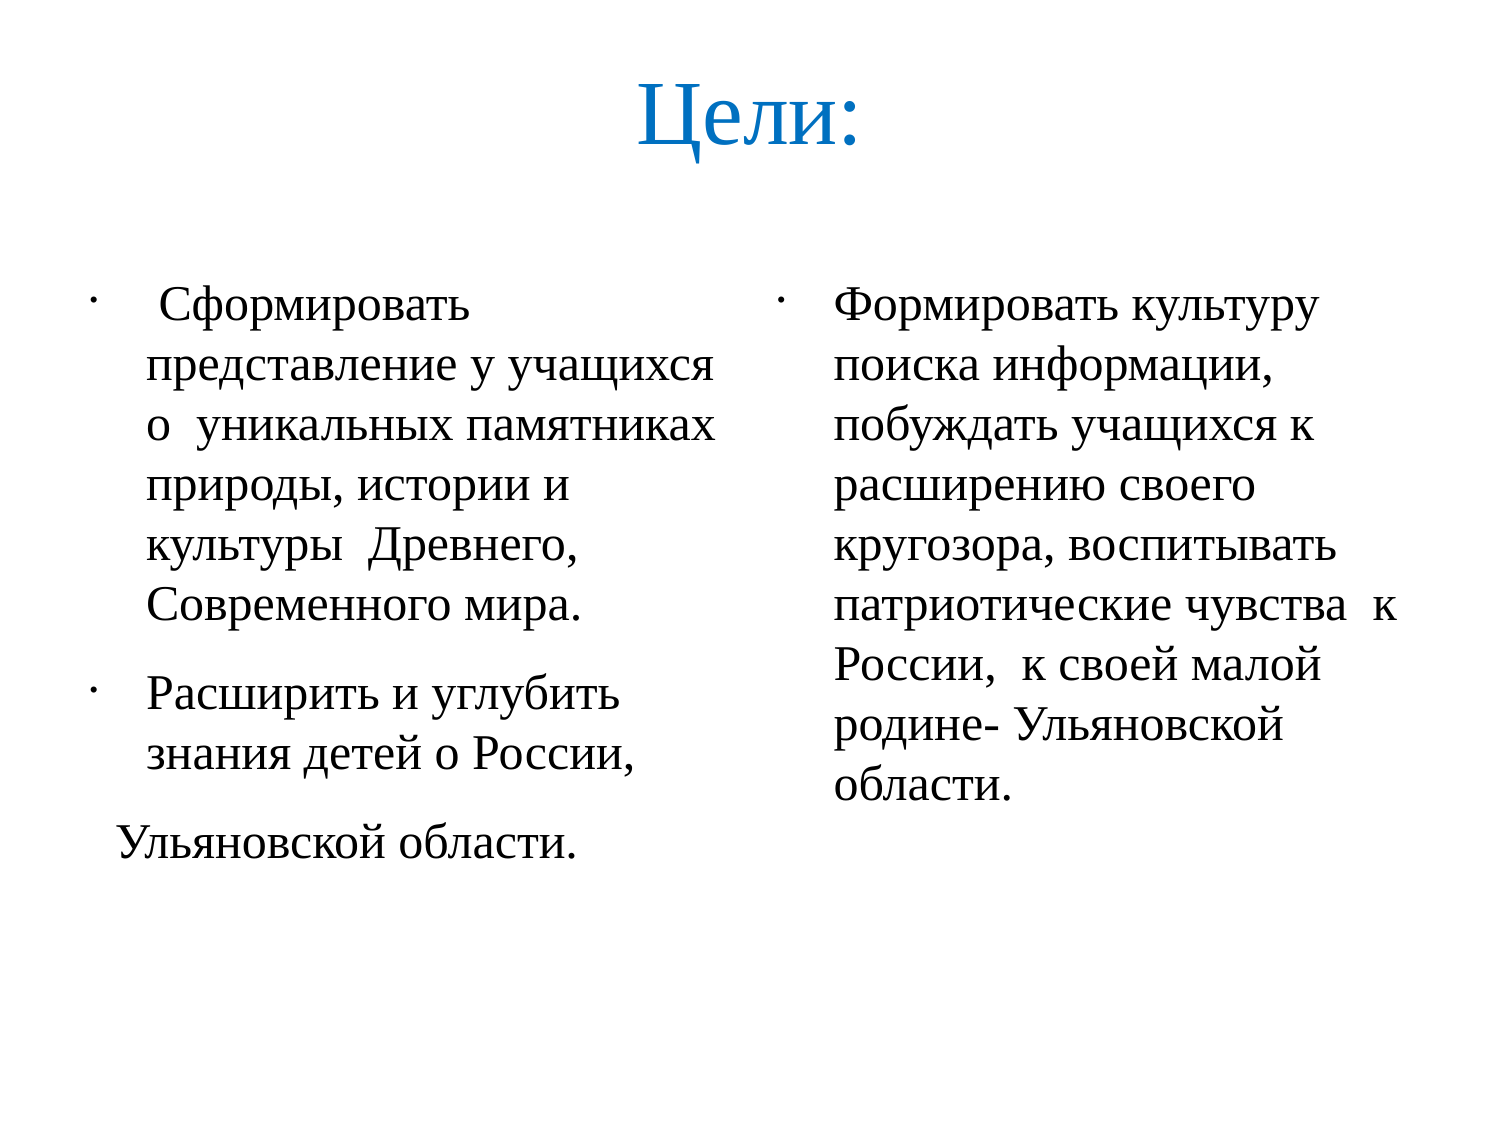

# Цели:
 Сформировать представление у учащихся о уникальных памятниках природы, истории и культуры Древнего, Современного мира.
Расширить и углубить знания детей о России,
 Ульяновской области.
Формировать культуру поиска информации, побуждать учащихся к расширению своего кругозора, воспитывать патриотические чувства к России, к своей малой родине- Ульяновской области.